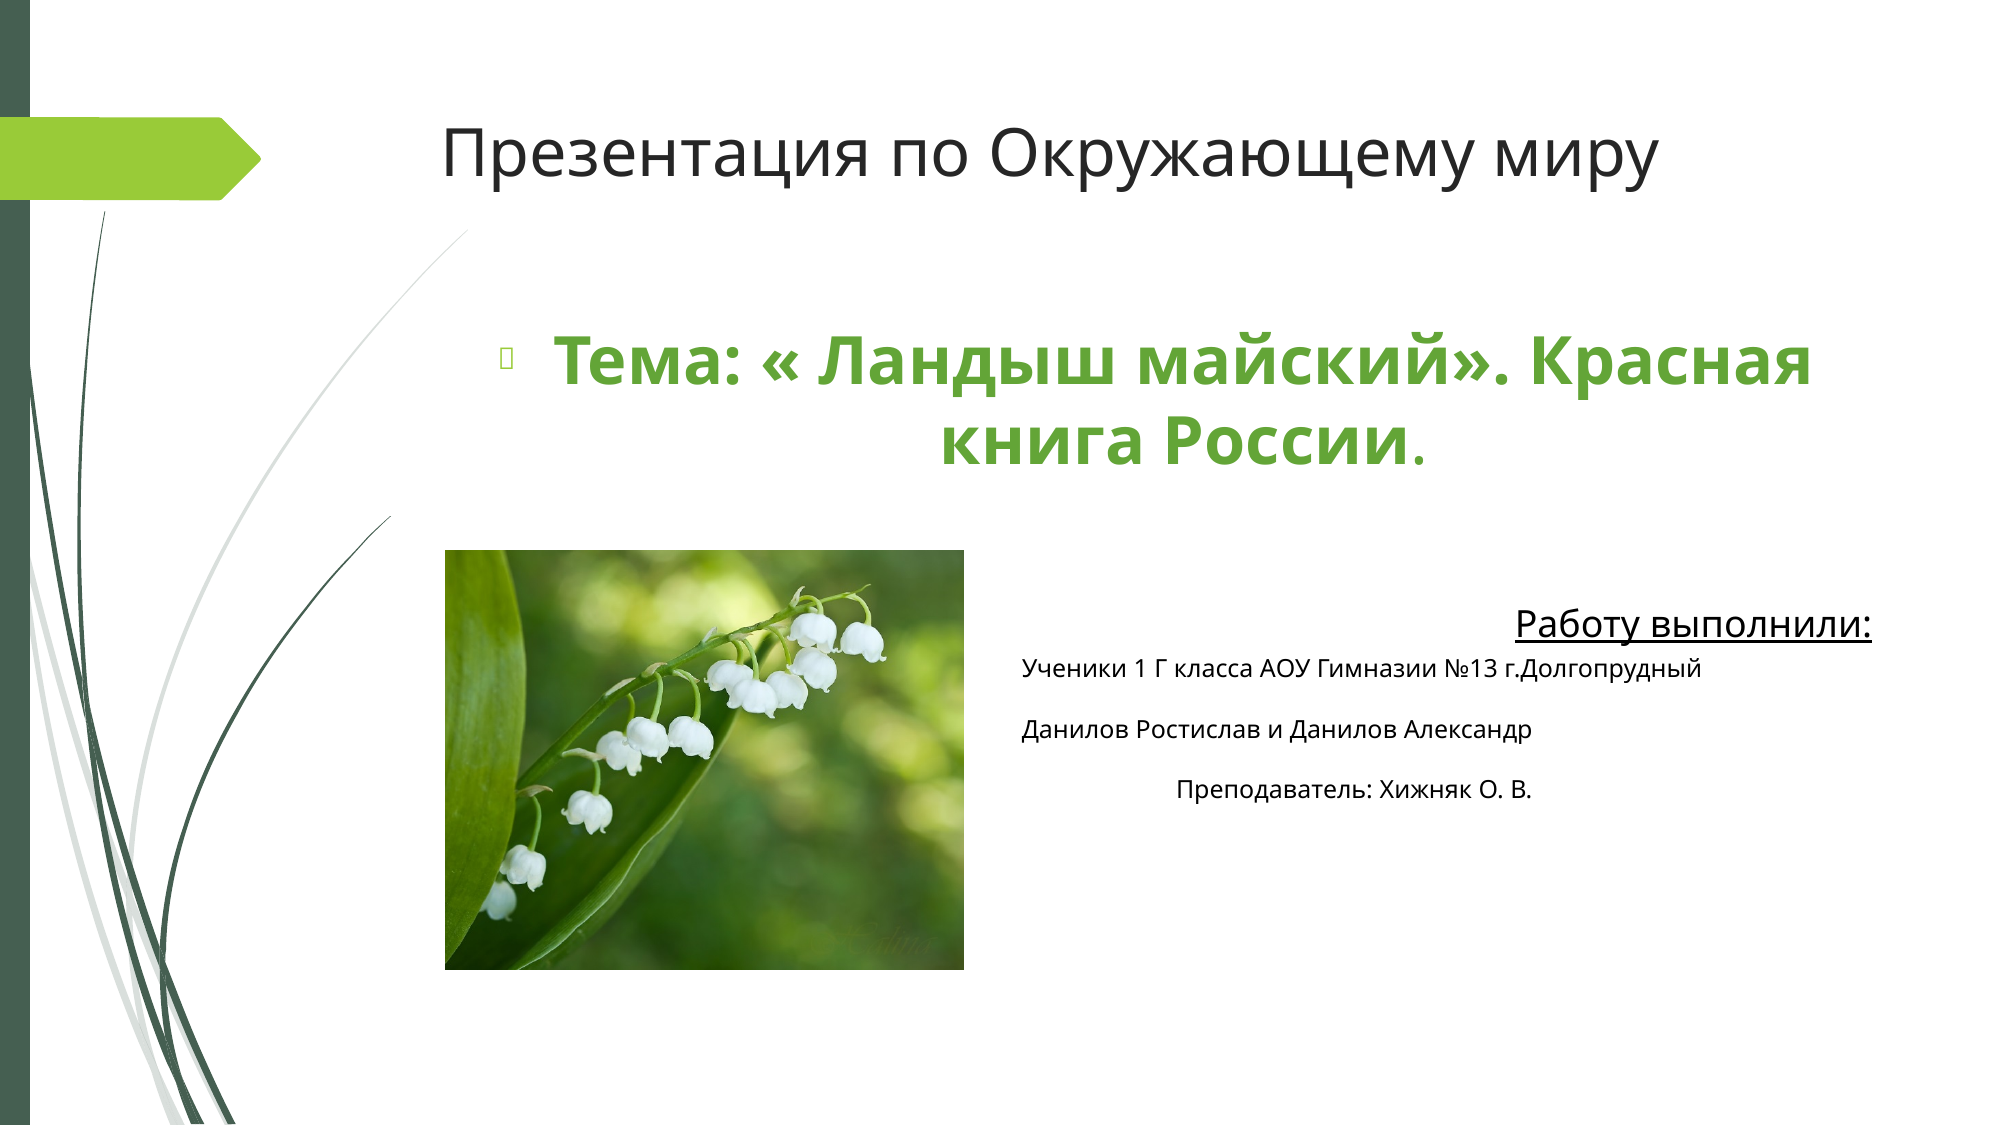

# Презентация по Окружающему миру
Тема: « Ландыш майский». Красная книга России.
Работу выполнили:
							Ученики 1 Г класса АОУ Гимназии №13 г.Долгопрудный
							Данилов Ростислав и Данилов Александр
									 Преподаватель: Хижняк О. В.